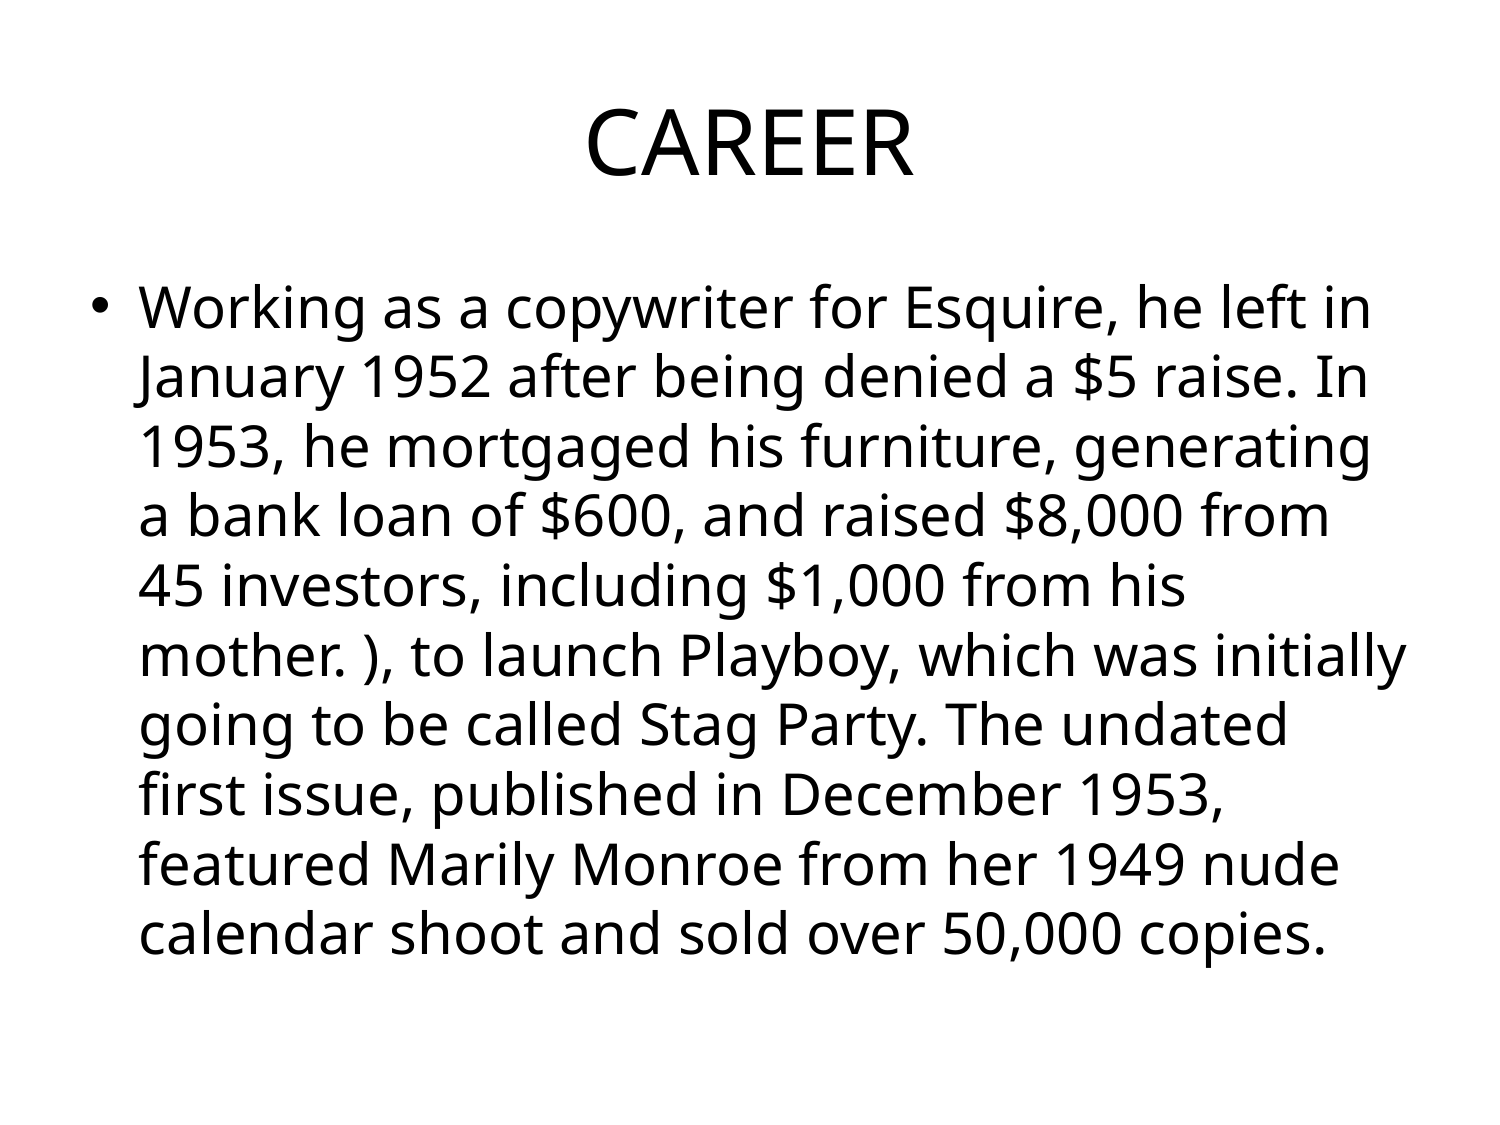

# CAREER
Working as a copywriter for Esquire, he left in January 1952 after being denied a $5 raise. In 1953, he mortgaged his furniture, generating a bank loan of $600, and raised $8,000 from 45 investors, including $1,000 from his mother. ), to launch Playboy, which was initially going to be called Stag Party. The undated first issue, published in December 1953, featured Marily Monroe from her 1949 nude calendar shoot and sold over 50,000 copies.